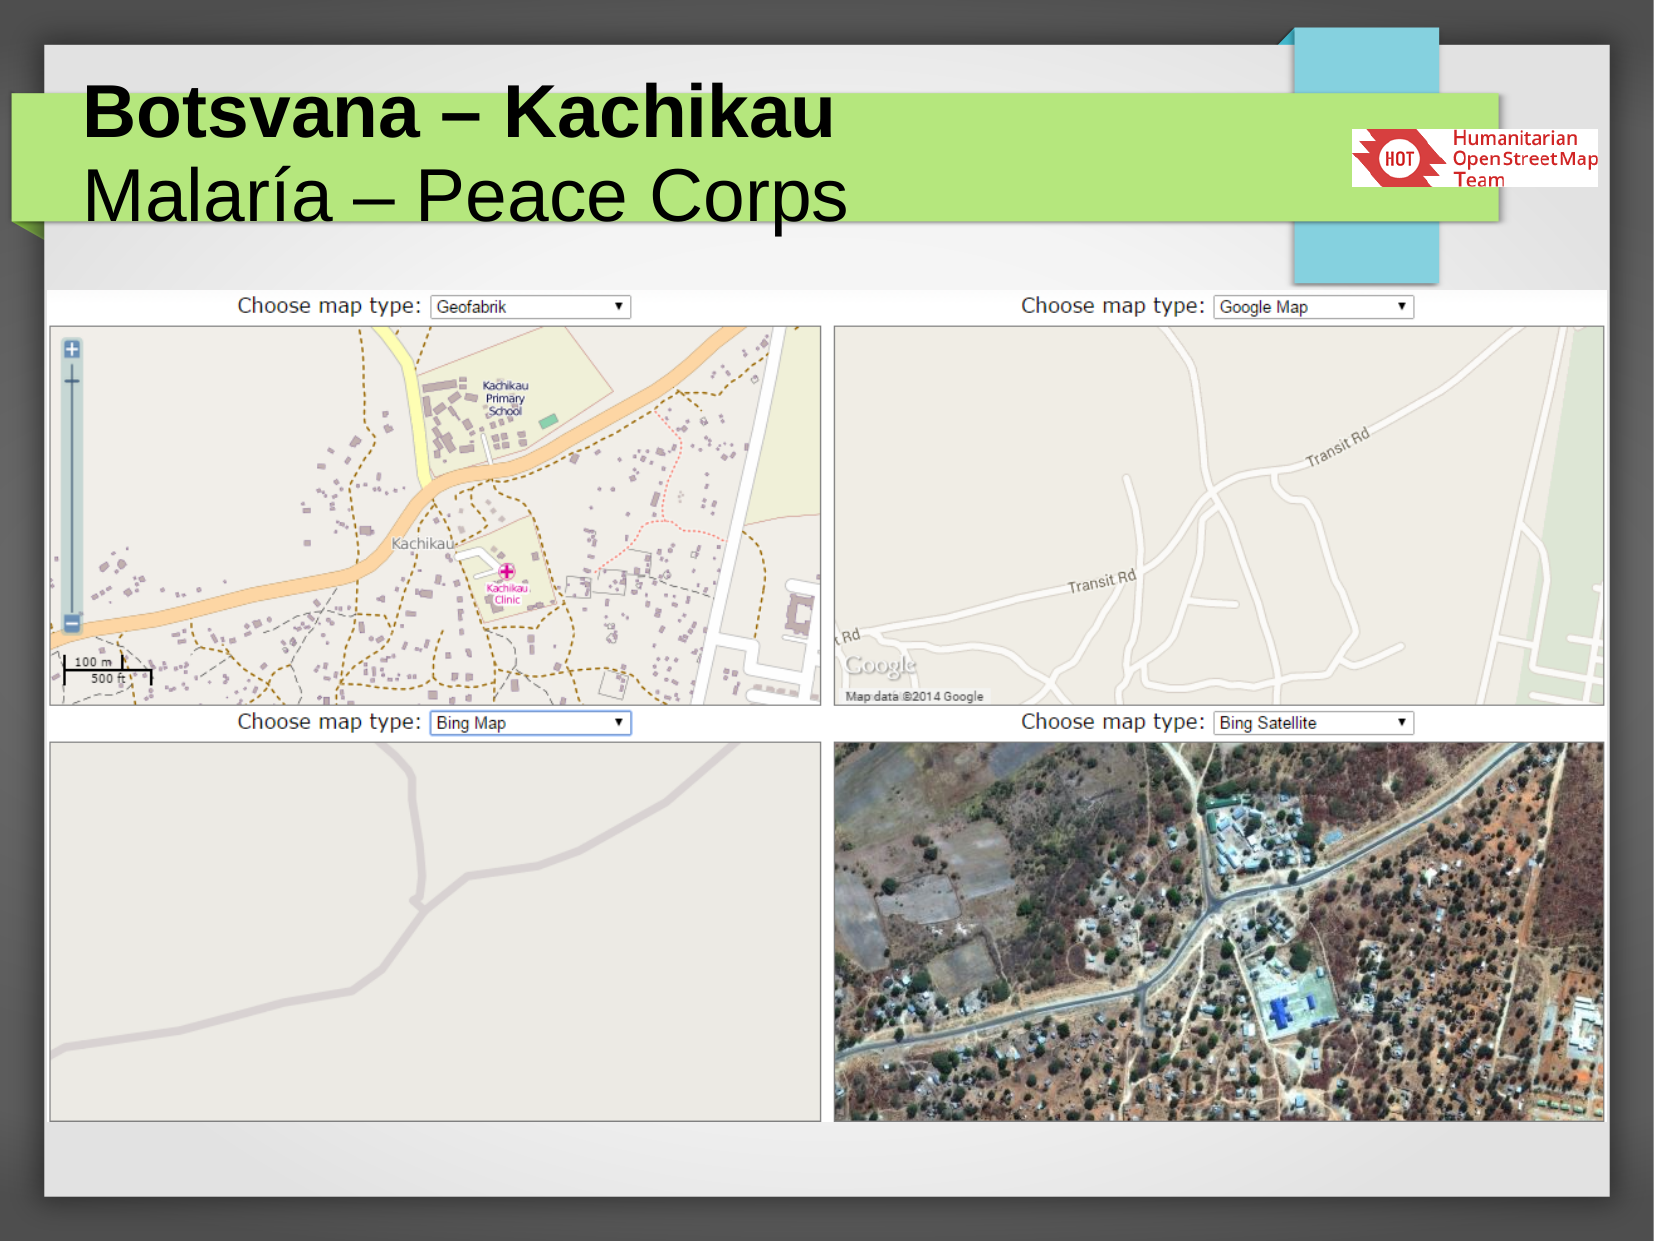

# Botsvana – Kachikau Malaría – Peace Corps